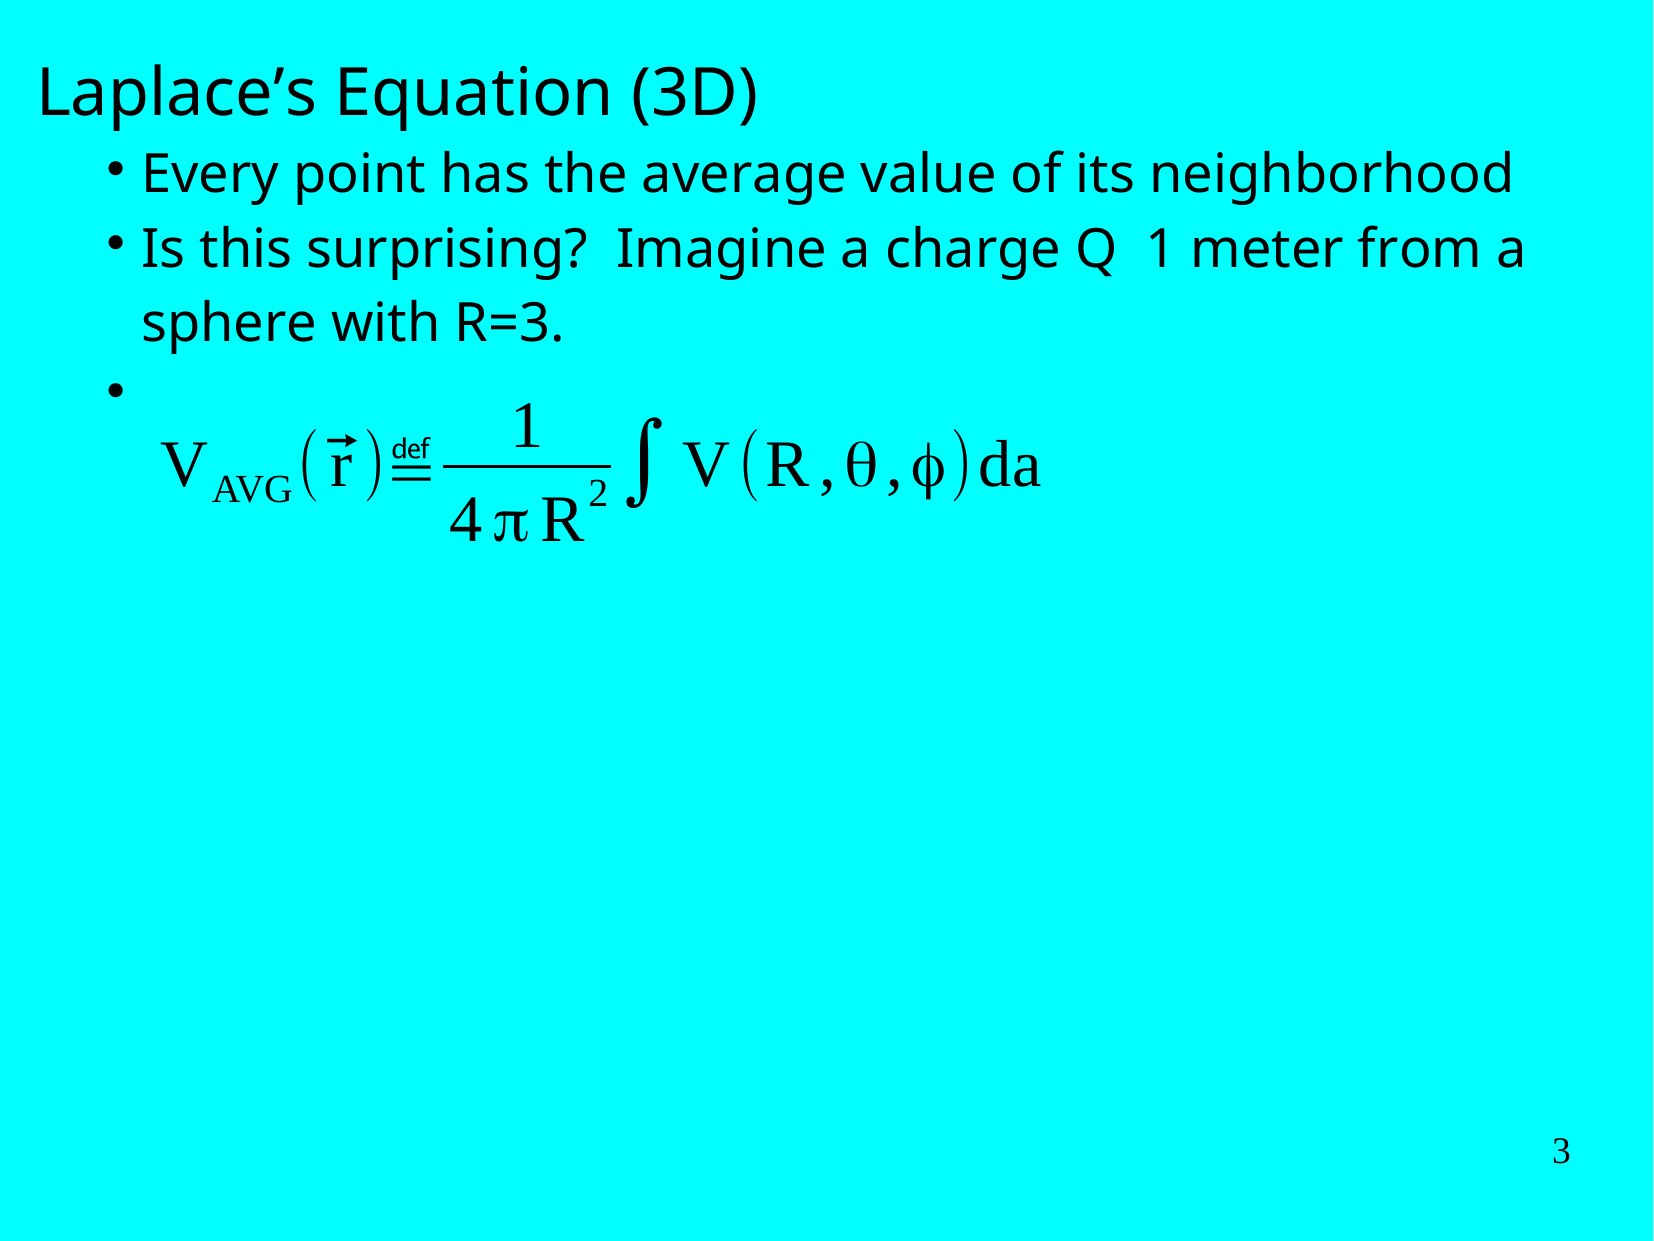

Laplace’s Equation (3D)
Every point has the average value of its neighborhood
Is this surprising? Imagine a charge Q 1 meter from a sphere with R=3.
3